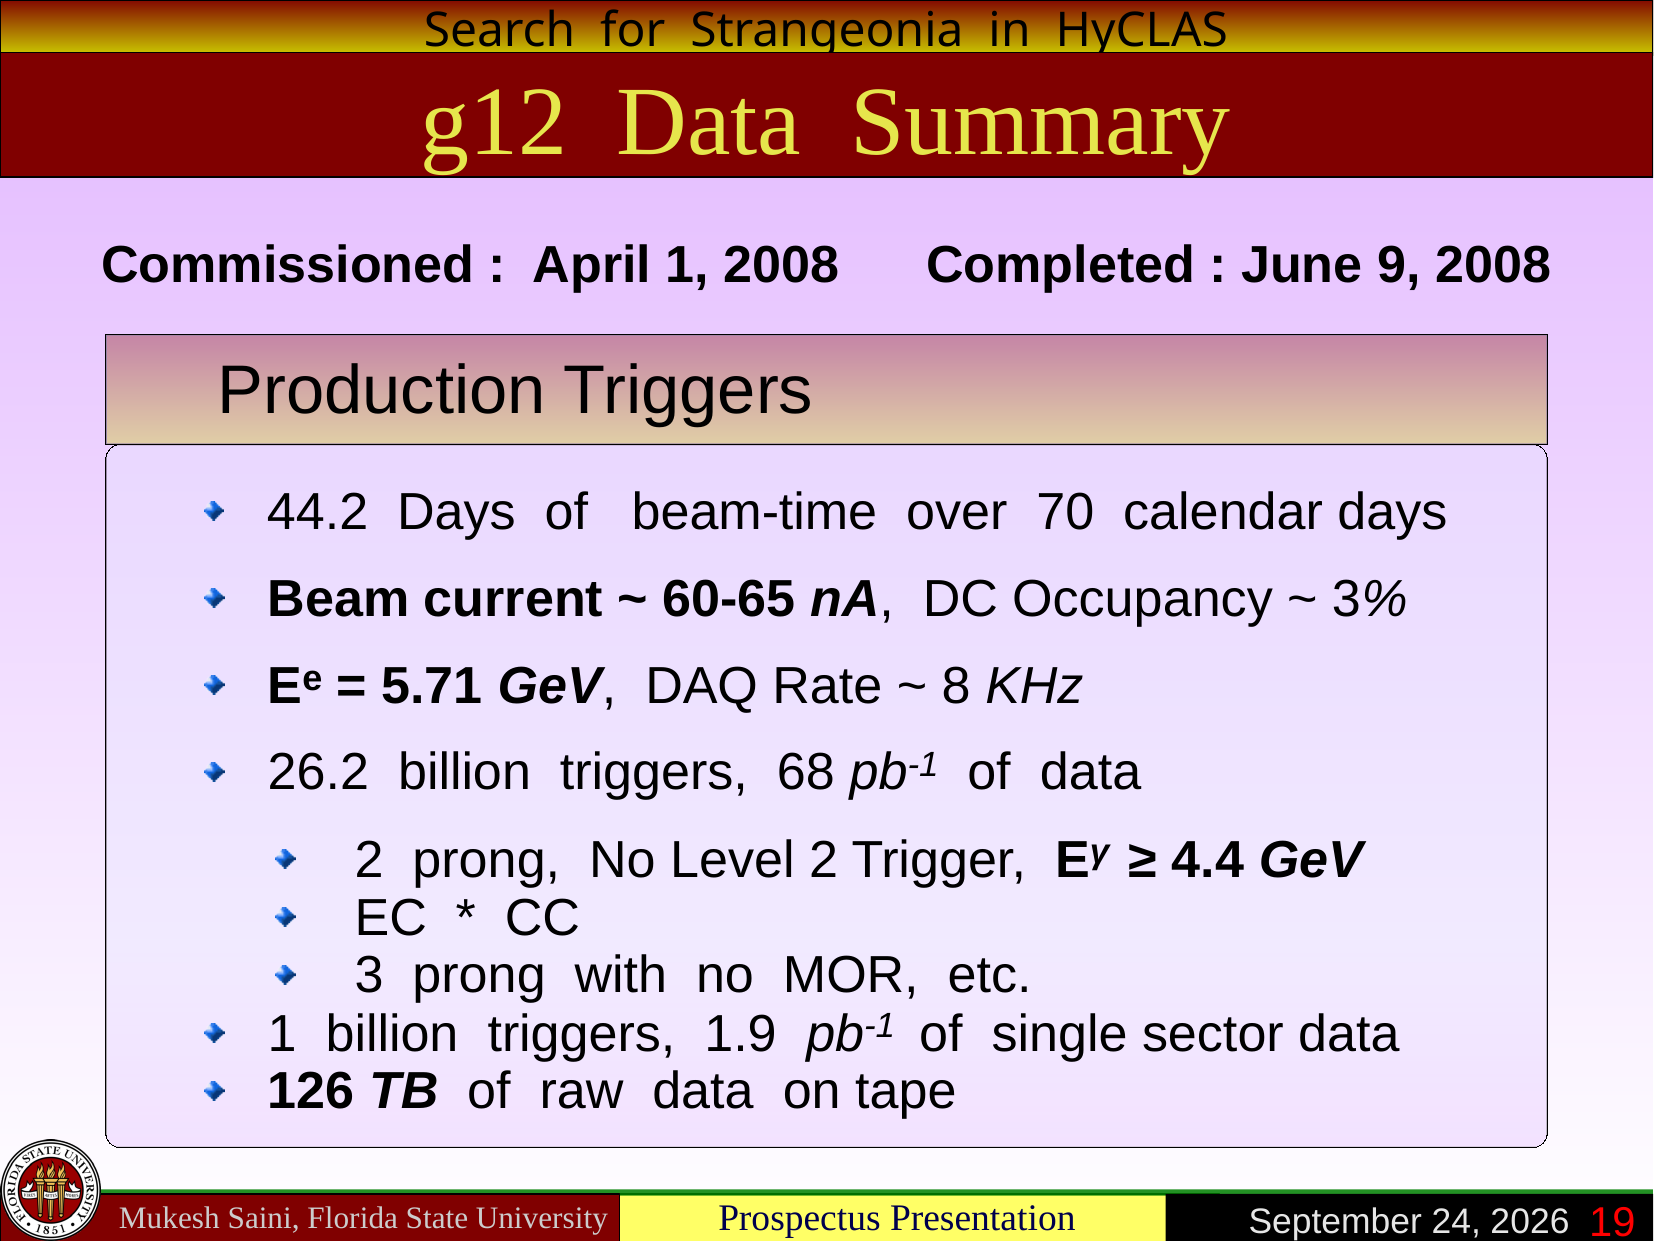

# g12 Data Summary
Commissioned : April 1, 2008		Completed : June 9, 2008
 Production Triggers
 44.2 Days of beam-time over 70 calendar days
 Beam current ~ 60-65 nA, DC Occupancy ~ 3%
 Ee = 5.71 GeV, DAQ Rate ~ 8 KHz
 26.2 billion triggers, 68 pb-1 of data
 2 prong, No Level 2 Trigger, Eγ ≥ 4.4 GeV
 EC * CC
 3 prong with no MOR, etc.
 1 billion triggers, 1.9 pb-1 of single sector data
 126 TB of raw data on tape